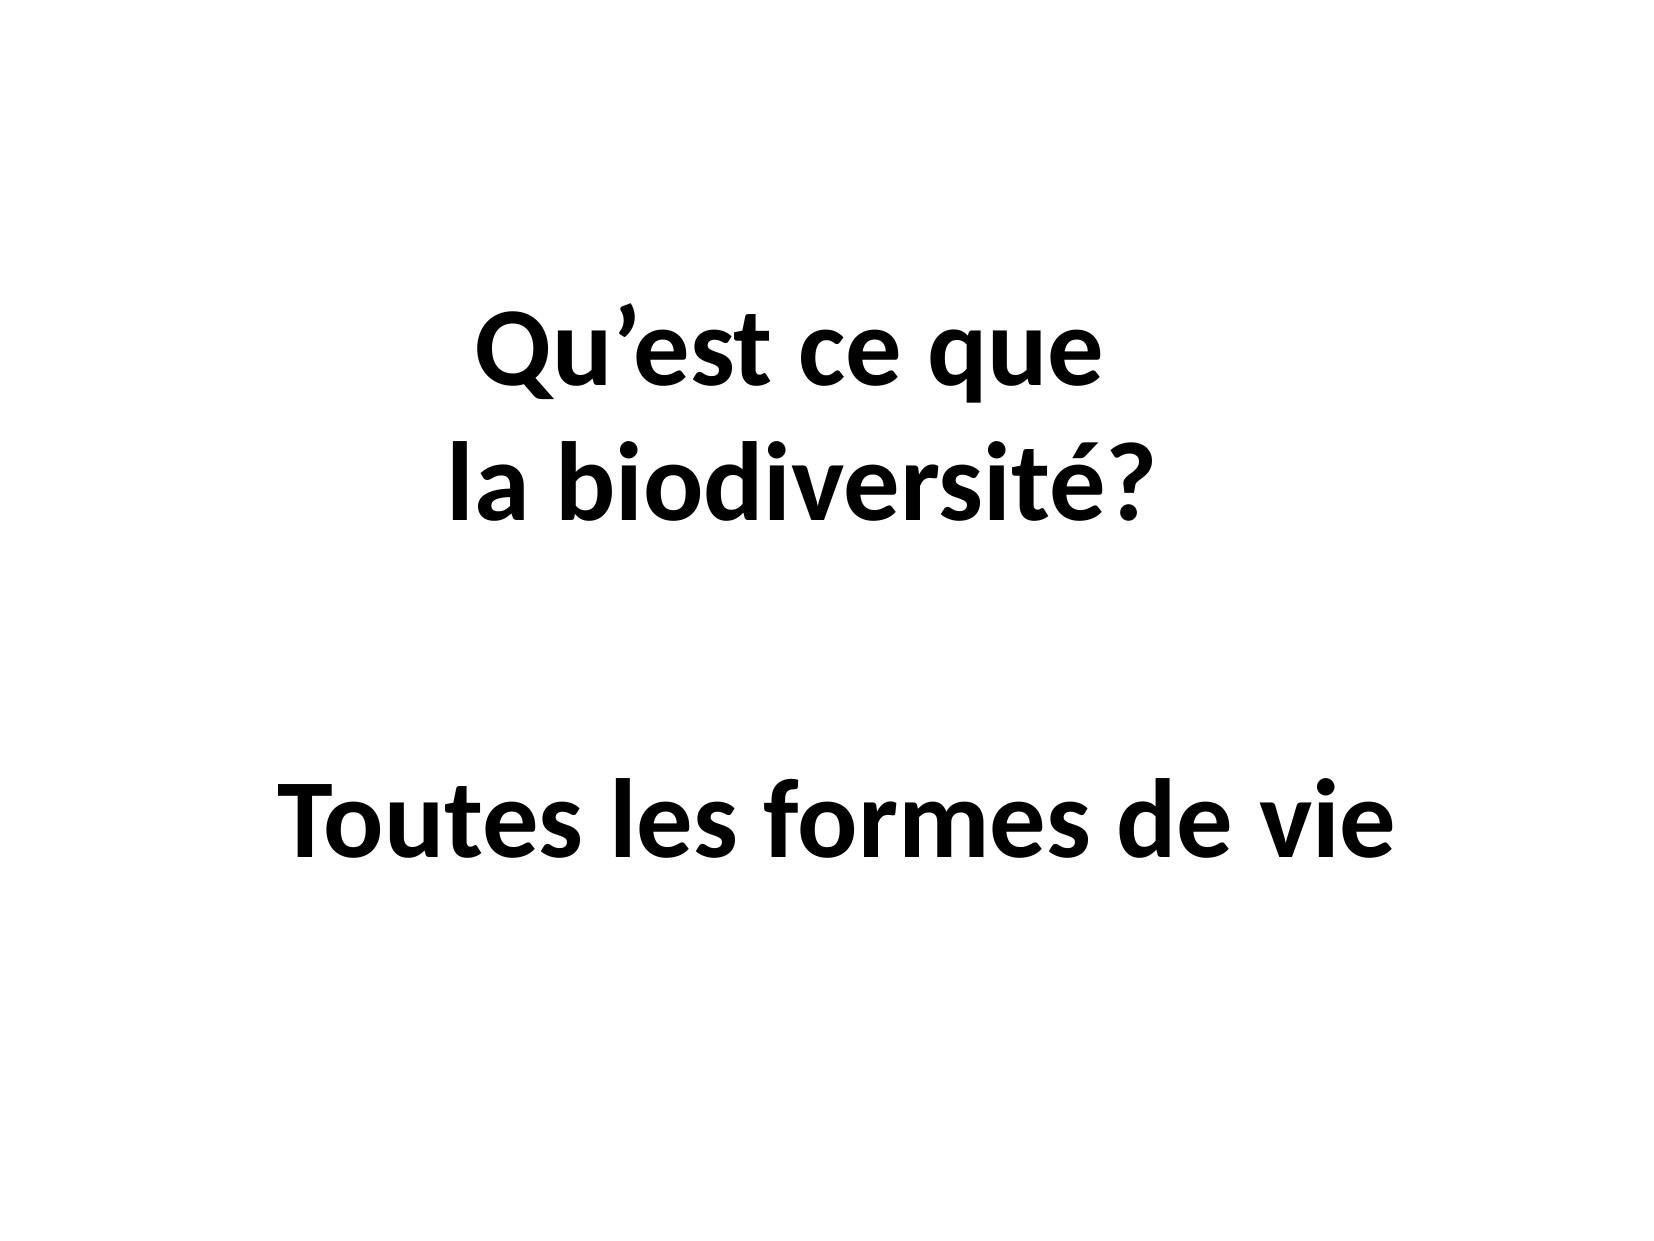

Qu’est ce que
la biodiversité?
Toutes les formes de vie